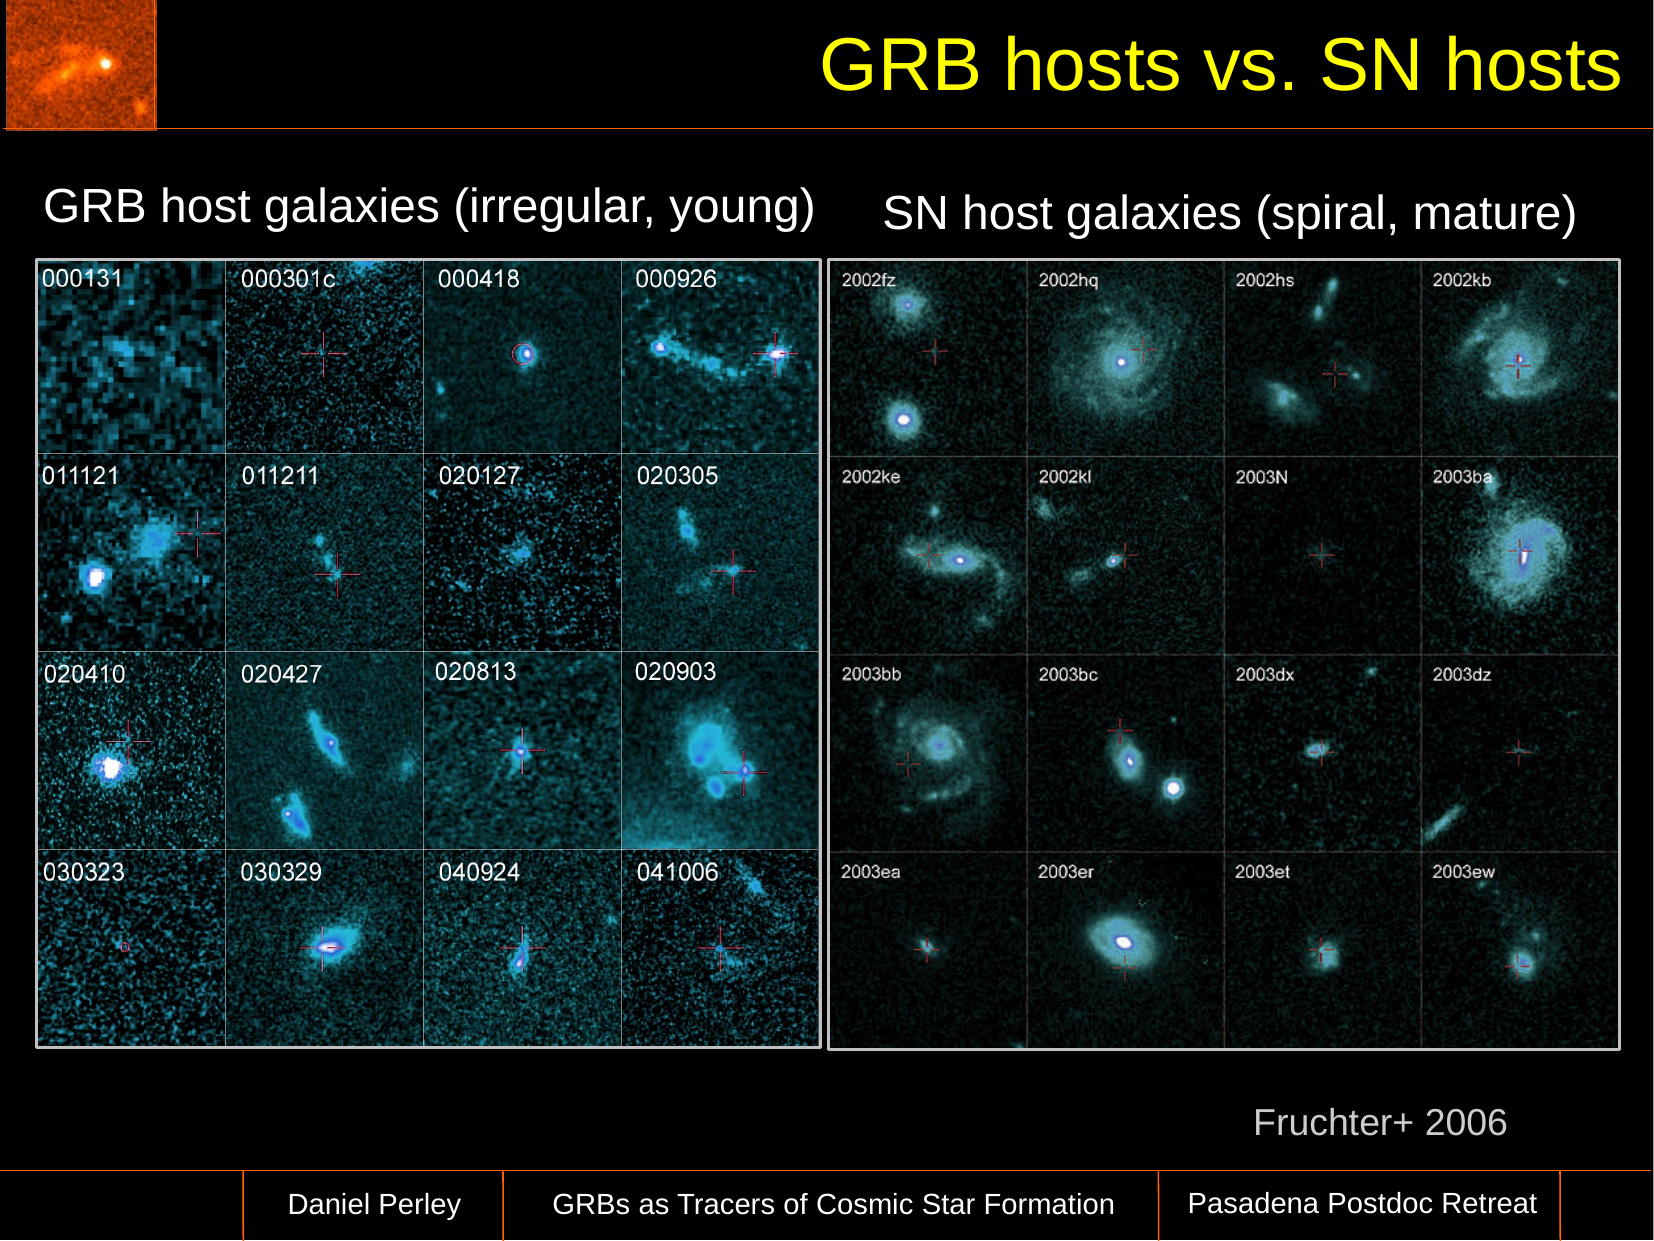

# GRB hosts vs. SN hosts
GRB host galaxies (irregular, young)
SN host galaxies (spiral, mature)
Fruchter+ 2006